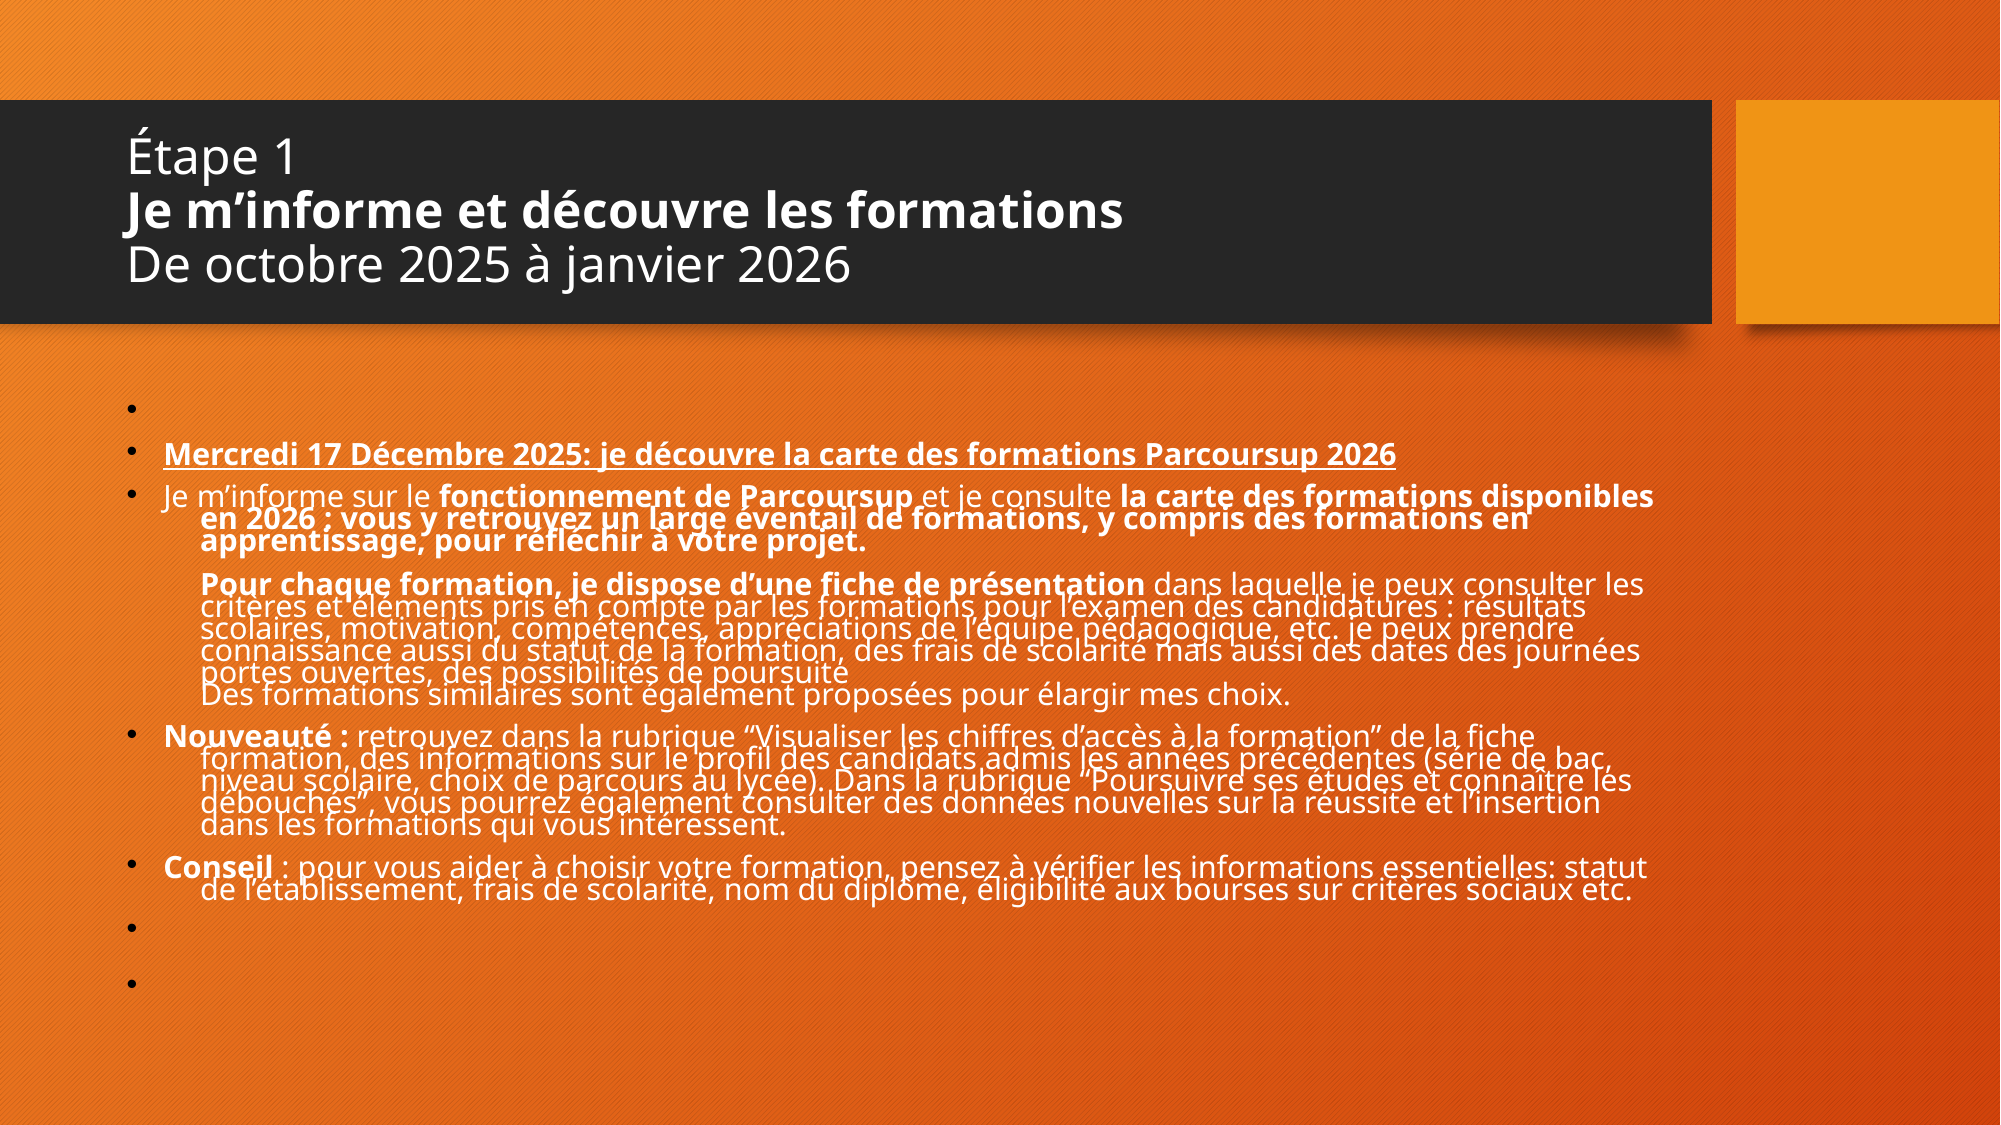

# Étape 1 Je m’informe et découvre les formations De octobre 2025 à janvier 2026
Mercredi 17 Décembre 2025: je découvre la carte des formations Parcoursup 2026
Je m’informe sur le fonctionnement de Parcoursup et je consulte la carte des formations disponibles en 2026 : vous y retrouvez un large éventail de formations, y compris des formations en apprentissage, pour réfléchir à votre projet.
Pour chaque formation, je dispose d’une fiche de présentation dans laquelle je peux consulter les critères et éléments pris en compte par les formations pour l’examen des candidatures : résultats scolaires, motivation, compétences, appréciations de l’équipe pédagogique, etc. je peux prendre connaissance aussi du statut de la formation, des frais de scolarité mais aussi des dates des journées portes ouvertes, des possibilités de poursuite 
Des formations similaires sont également proposées pour élargir mes choix.
Nouveauté : retrouvez dans la rubrique “Visualiser les chiffres d’accès à la formation” de la fiche formation, des informations sur le profil des candidats admis les années précédentes (série de bac, niveau scolaire, choix de parcours au lycée). Dans la rubrique “Poursuivre ses études et connaître les débouchés”, vous pourrez également consulter des données nouvelles sur la réussite et l’insertion dans les formations qui vous intéressent.
Conseil : pour vous aider à choisir votre formation, pensez à vérifier les informations essentielles: statut de l’établissement, frais de scolarité, nom du diplôme, éligibilité aux bourses sur critères sociaux etc.